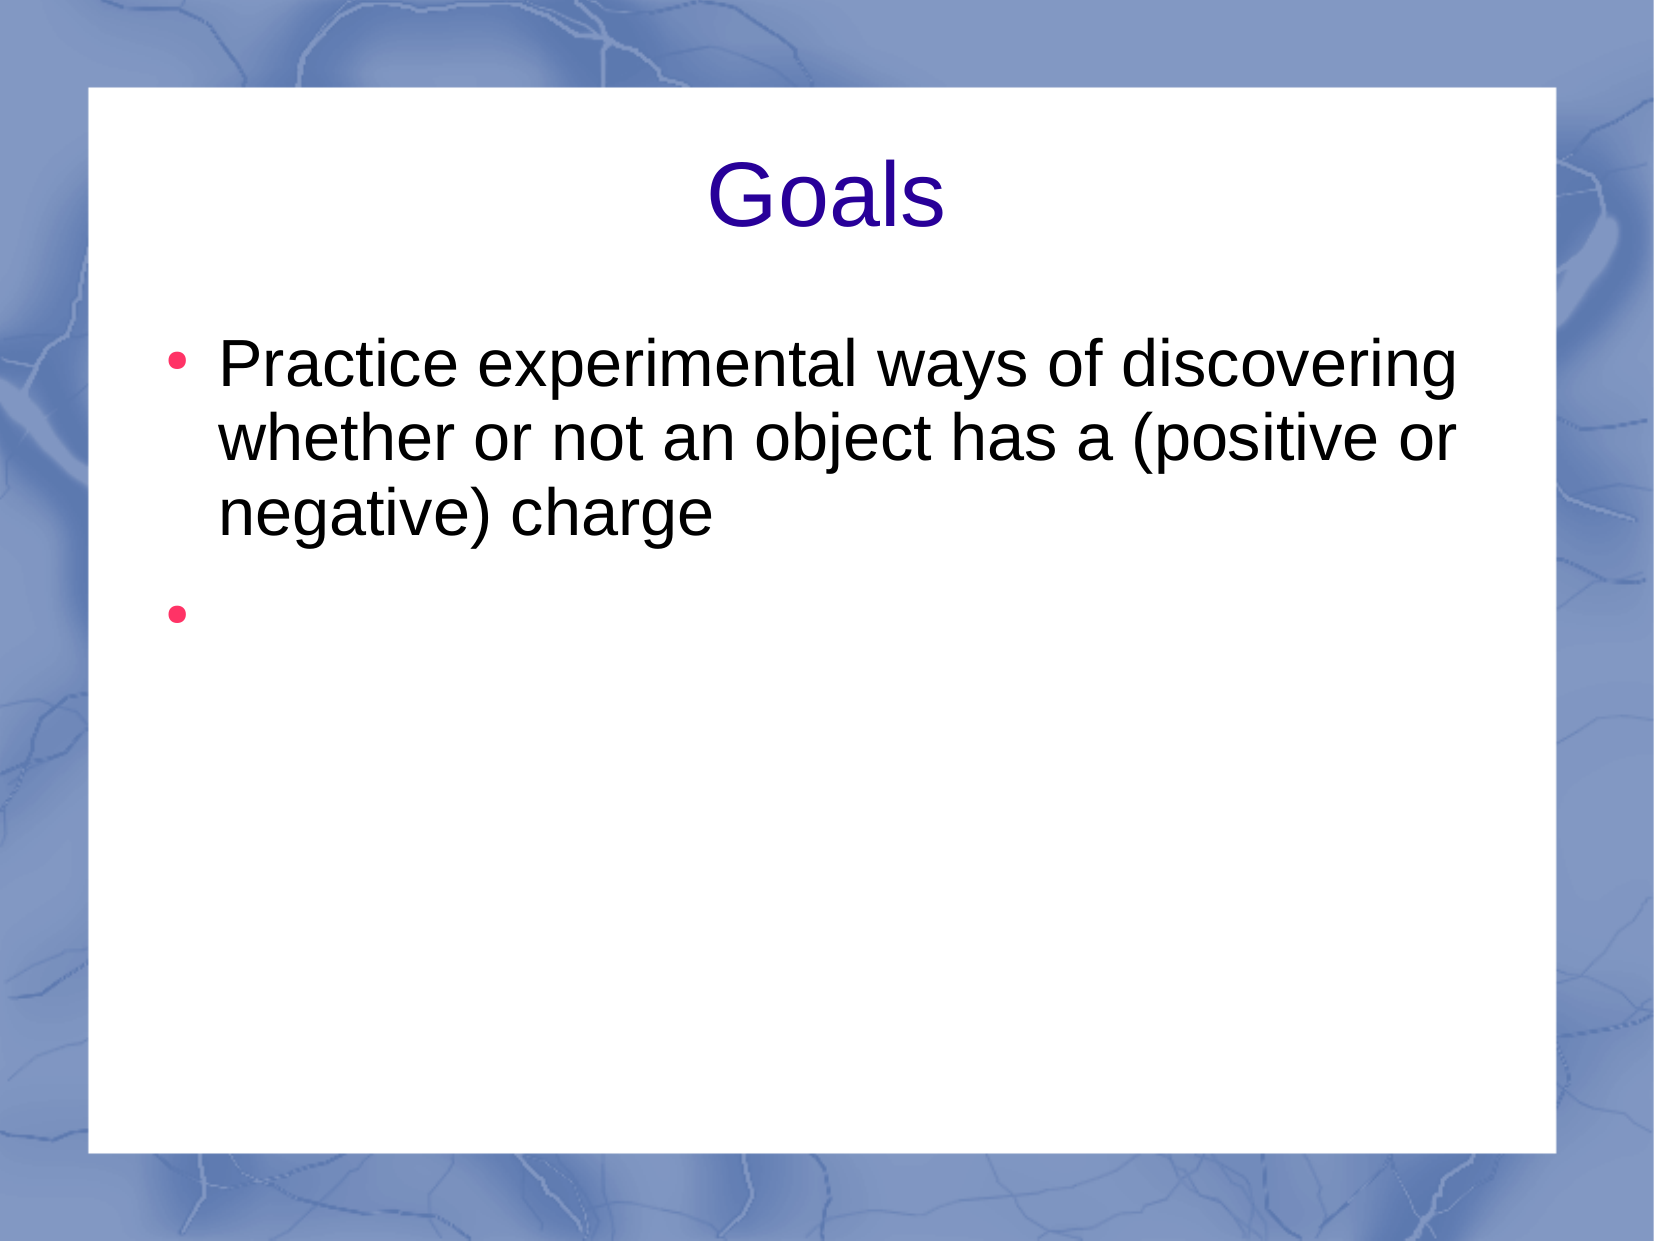

# Goals
Practice experimental ways of discovering whether or not an object has a (positive or negative) charge